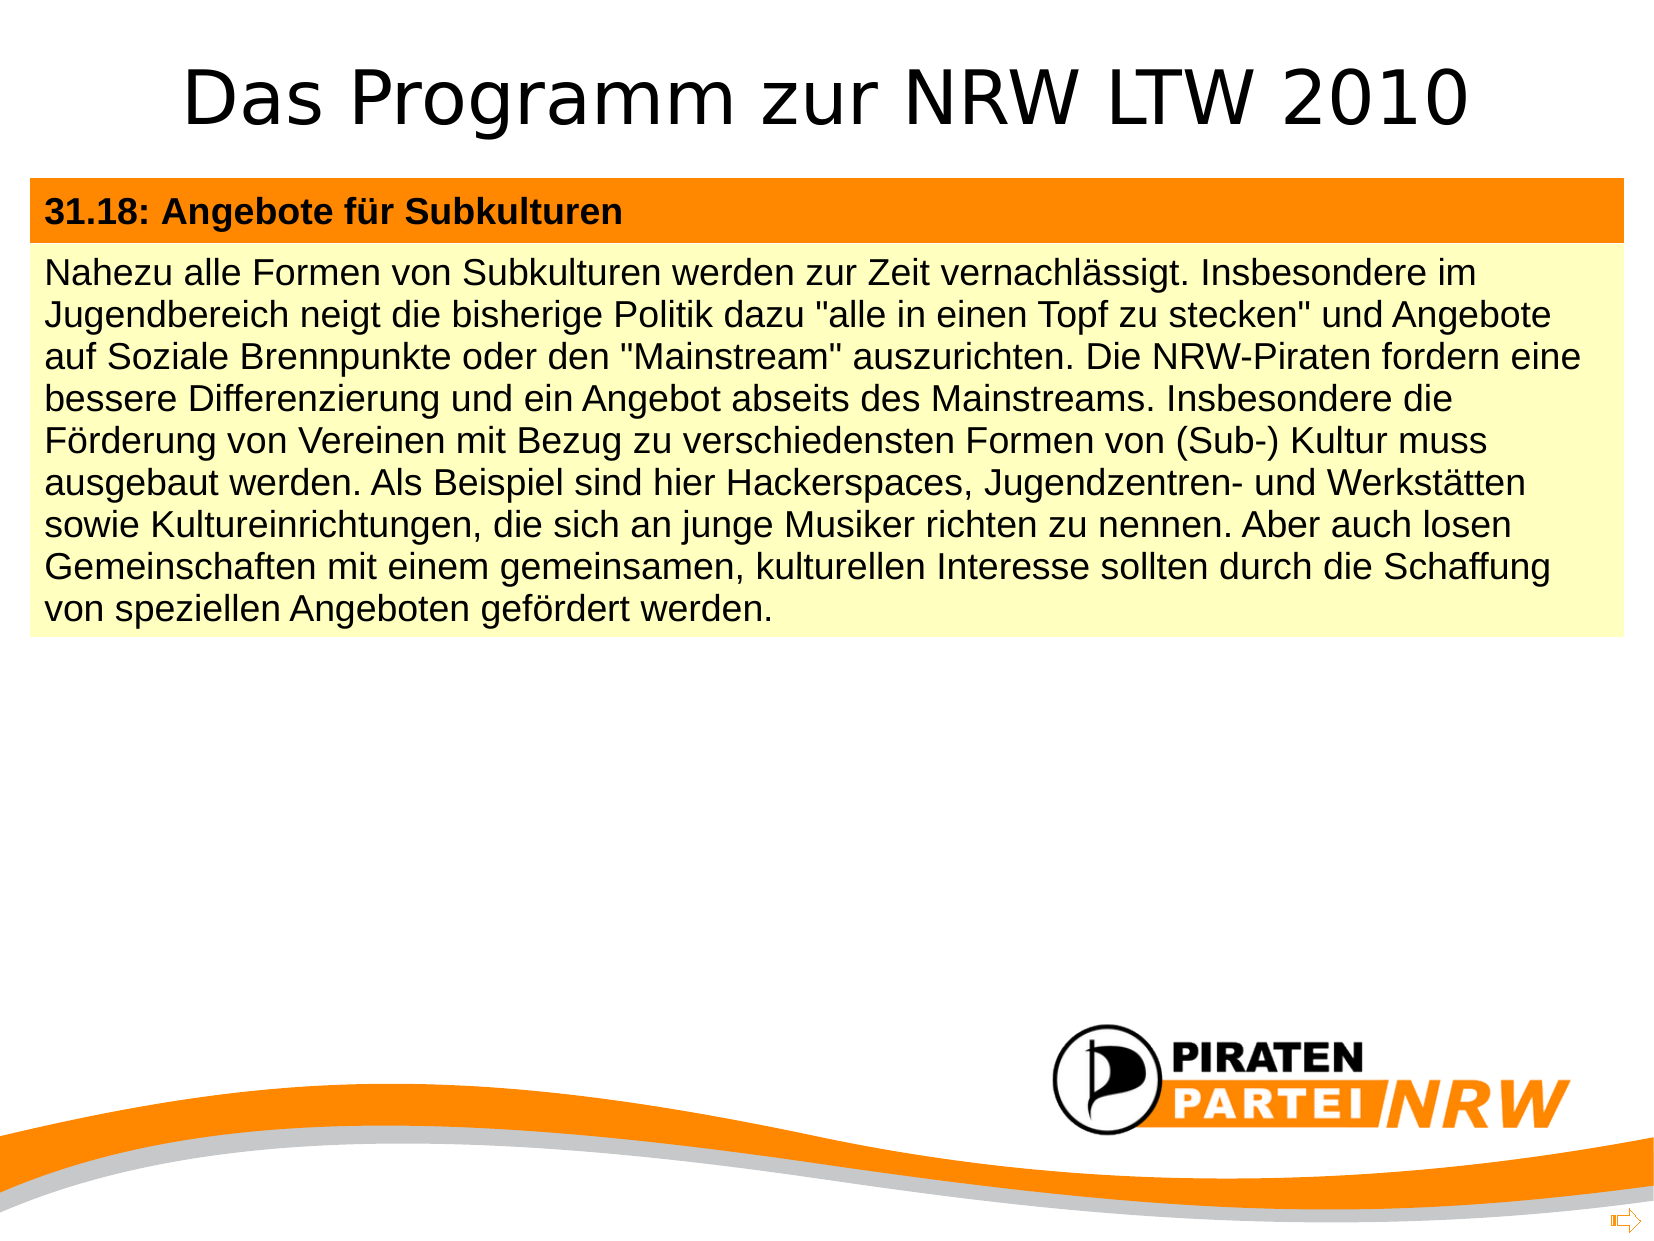

# Das Programm zur NRW LTW 2010
| 31.18: ﻿Angebote für Subkulturen |
| --- |
| Nahezu alle Formen von Subkulturen werden zur Zeit vernachlässigt. Insbesondere im Jugendbereich neigt die bisherige Politik dazu "alle in einen Topf zu stecken" und Angebote auf Soziale Brennpunkte oder den "Mainstream" auszurichten. Die NRW-Piraten fordern eine bessere Differenzierung und ein Angebot abseits des Mainstreams. Insbesondere die Förderung von Vereinen mit Bezug zu verschiedensten Formen von (Sub-) Kultur muss ausgebaut werden. Als Beispiel sind hier Hackerspaces, Jugendzentren- und Werkstätten sowie Kultureinrichtungen, die sich an junge Musiker richten zu nennen. Aber auch losen Gemeinschaften mit einem gemeinsamen, kulturellen Interesse sollten durch die Schaffung von speziellen Angeboten gefördert werden. |